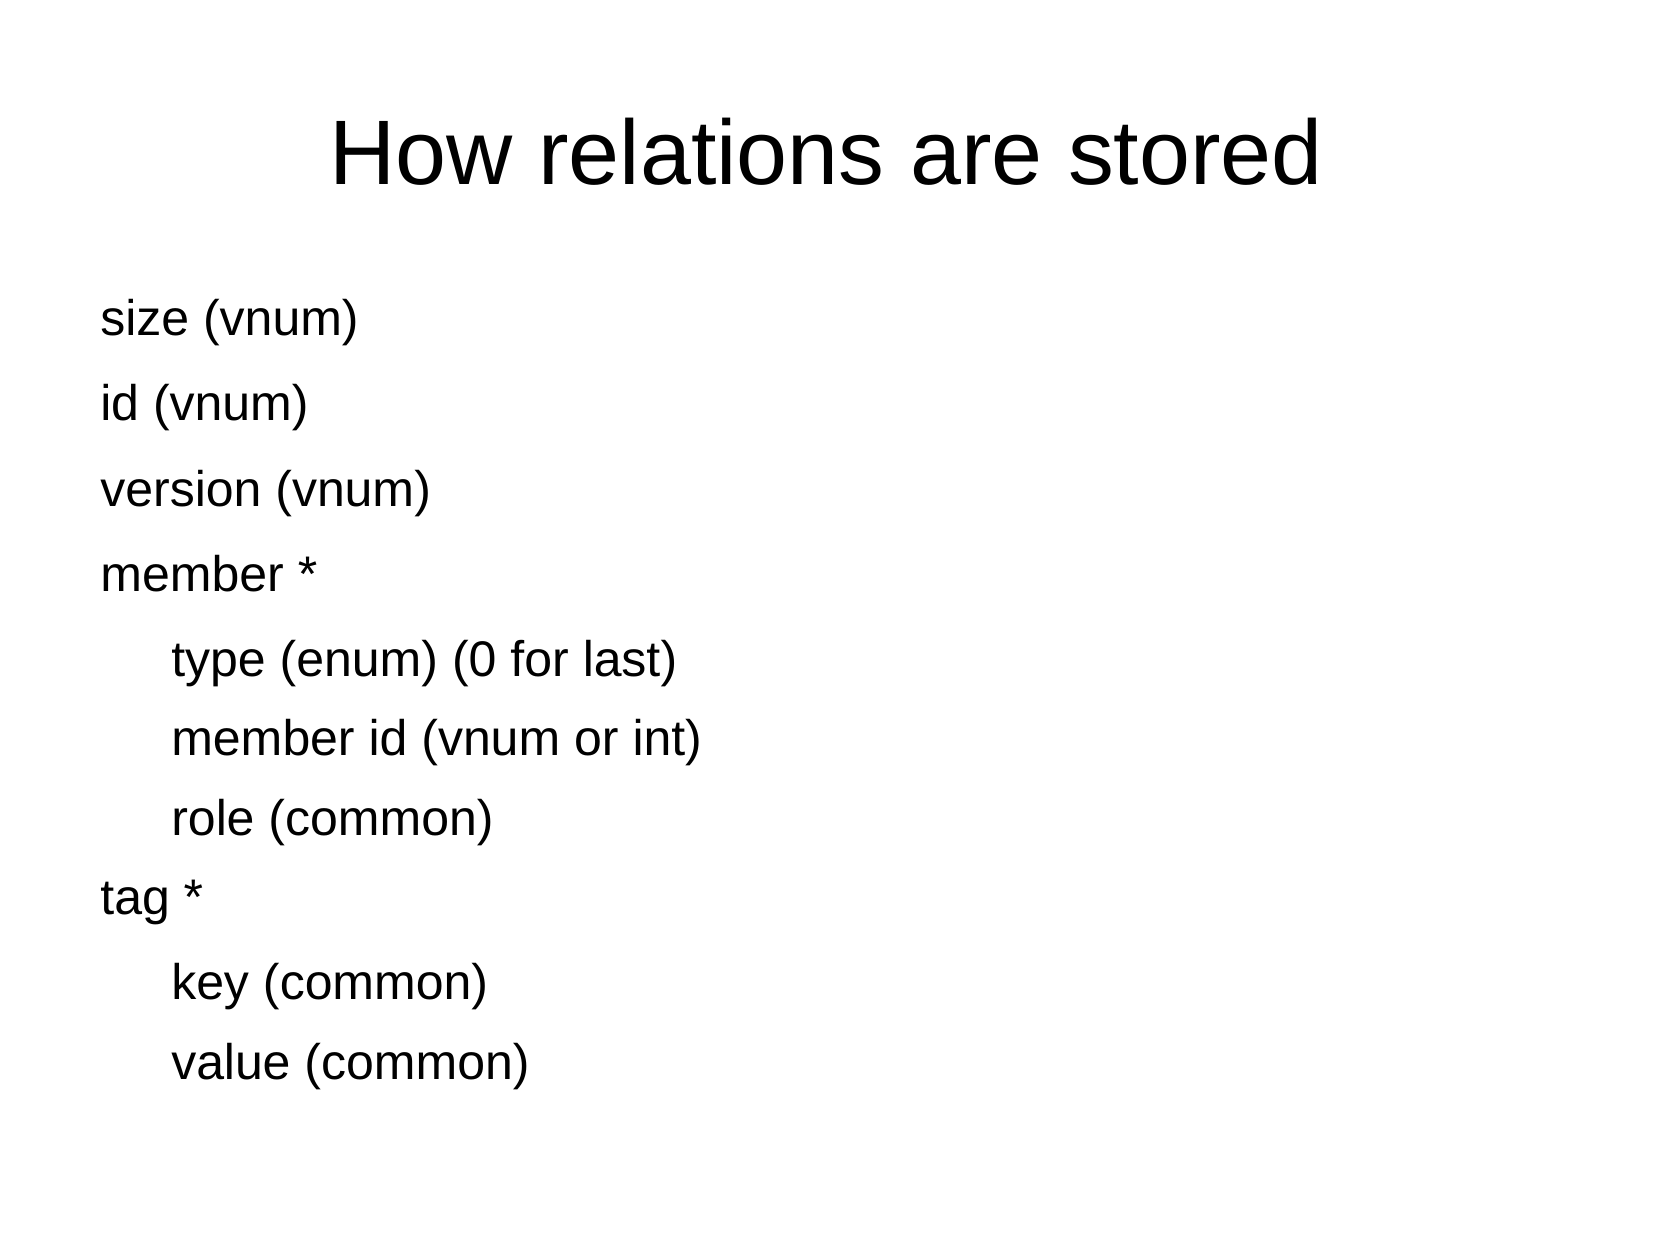

# How relations are stored
size (vnum)
id (vnum)
version (vnum)
member *
type (enum) (0 for last)
member id (vnum or int)
role (common)
tag *
key (common)
value (common)